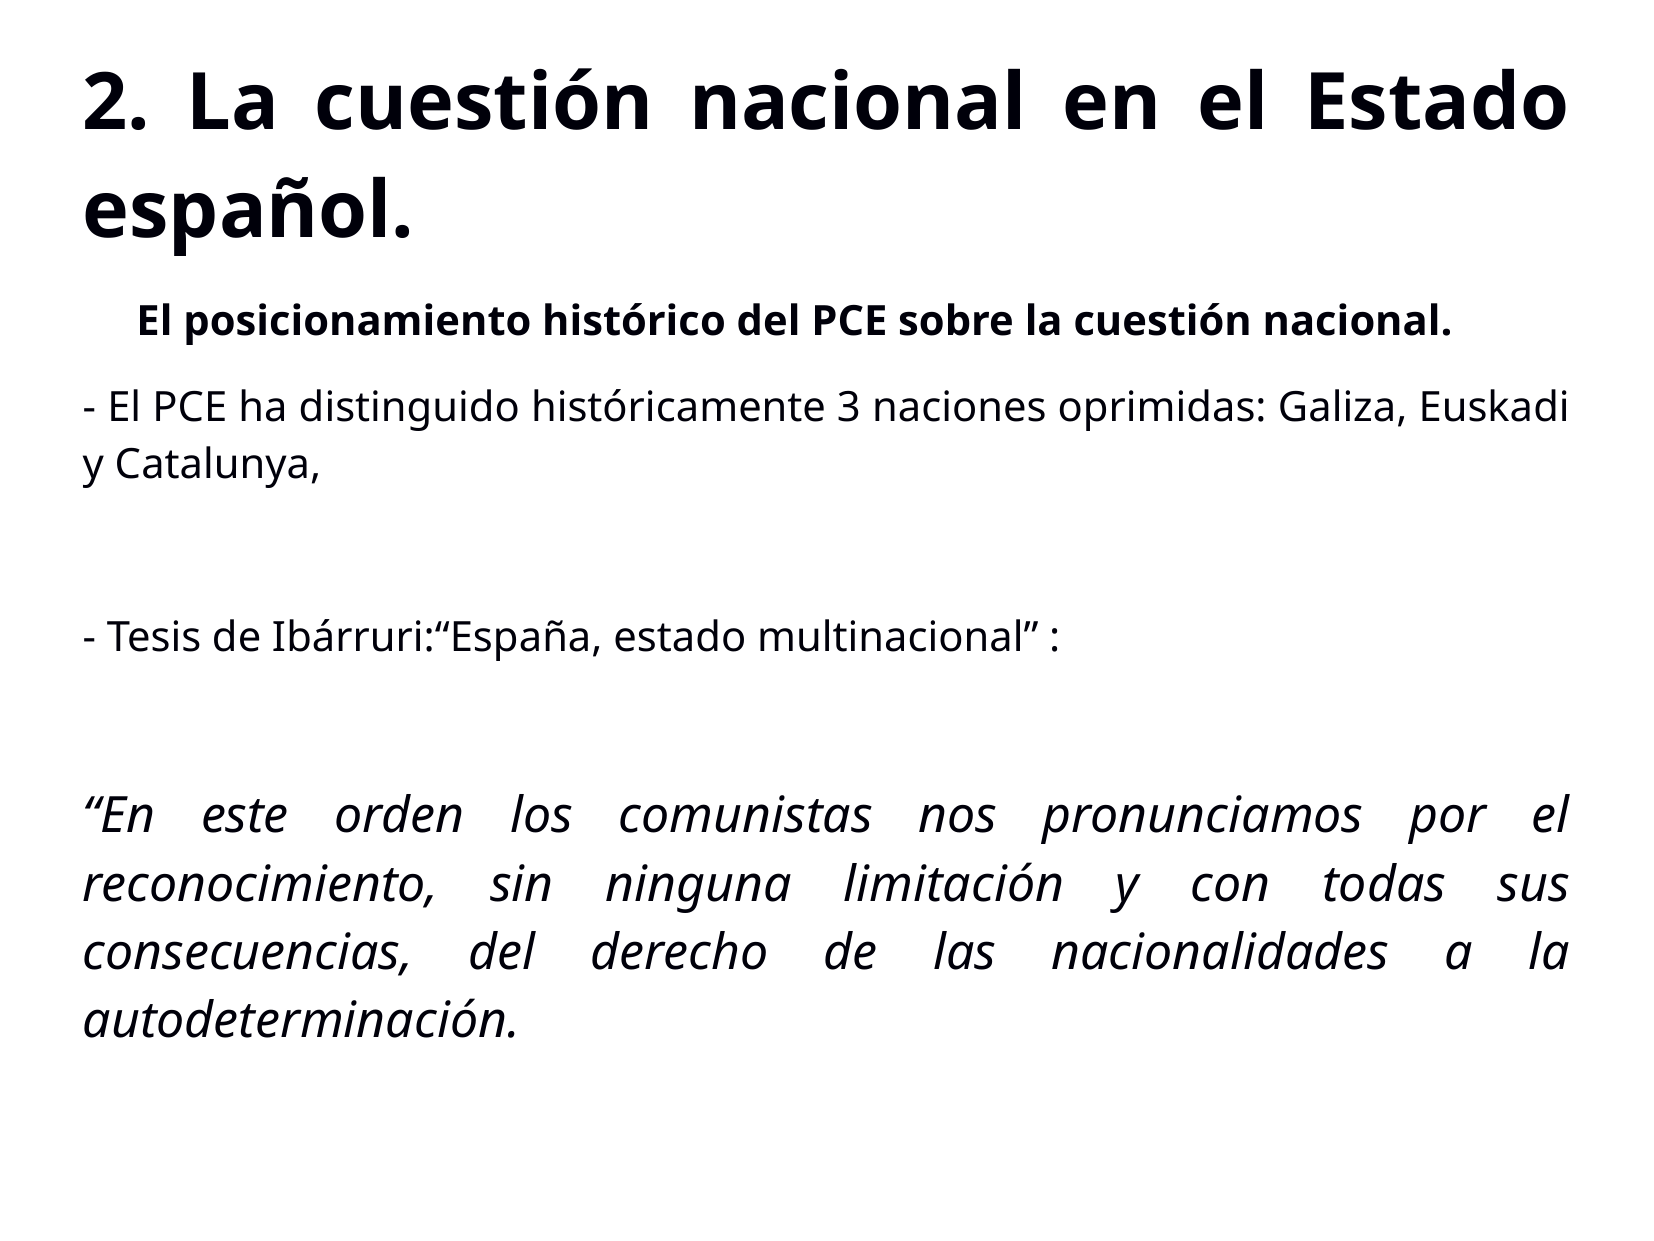

# 2. La cuestión nacional en el Estado español.
 El posicionamiento histórico del PCE sobre la cuestión nacional.
- El PCE ha distinguido históricamente 3 naciones oprimidas: Galiza, Euskadi y Catalunya,
- Tesis de Ibárruri:“España, estado multinacional” :
“En este orden los comunistas nos pronunciamos por el reconocimiento, sin ninguna limitación y con todas sus consecuencias, del derecho de las nacionalidades a la autodeterminación.